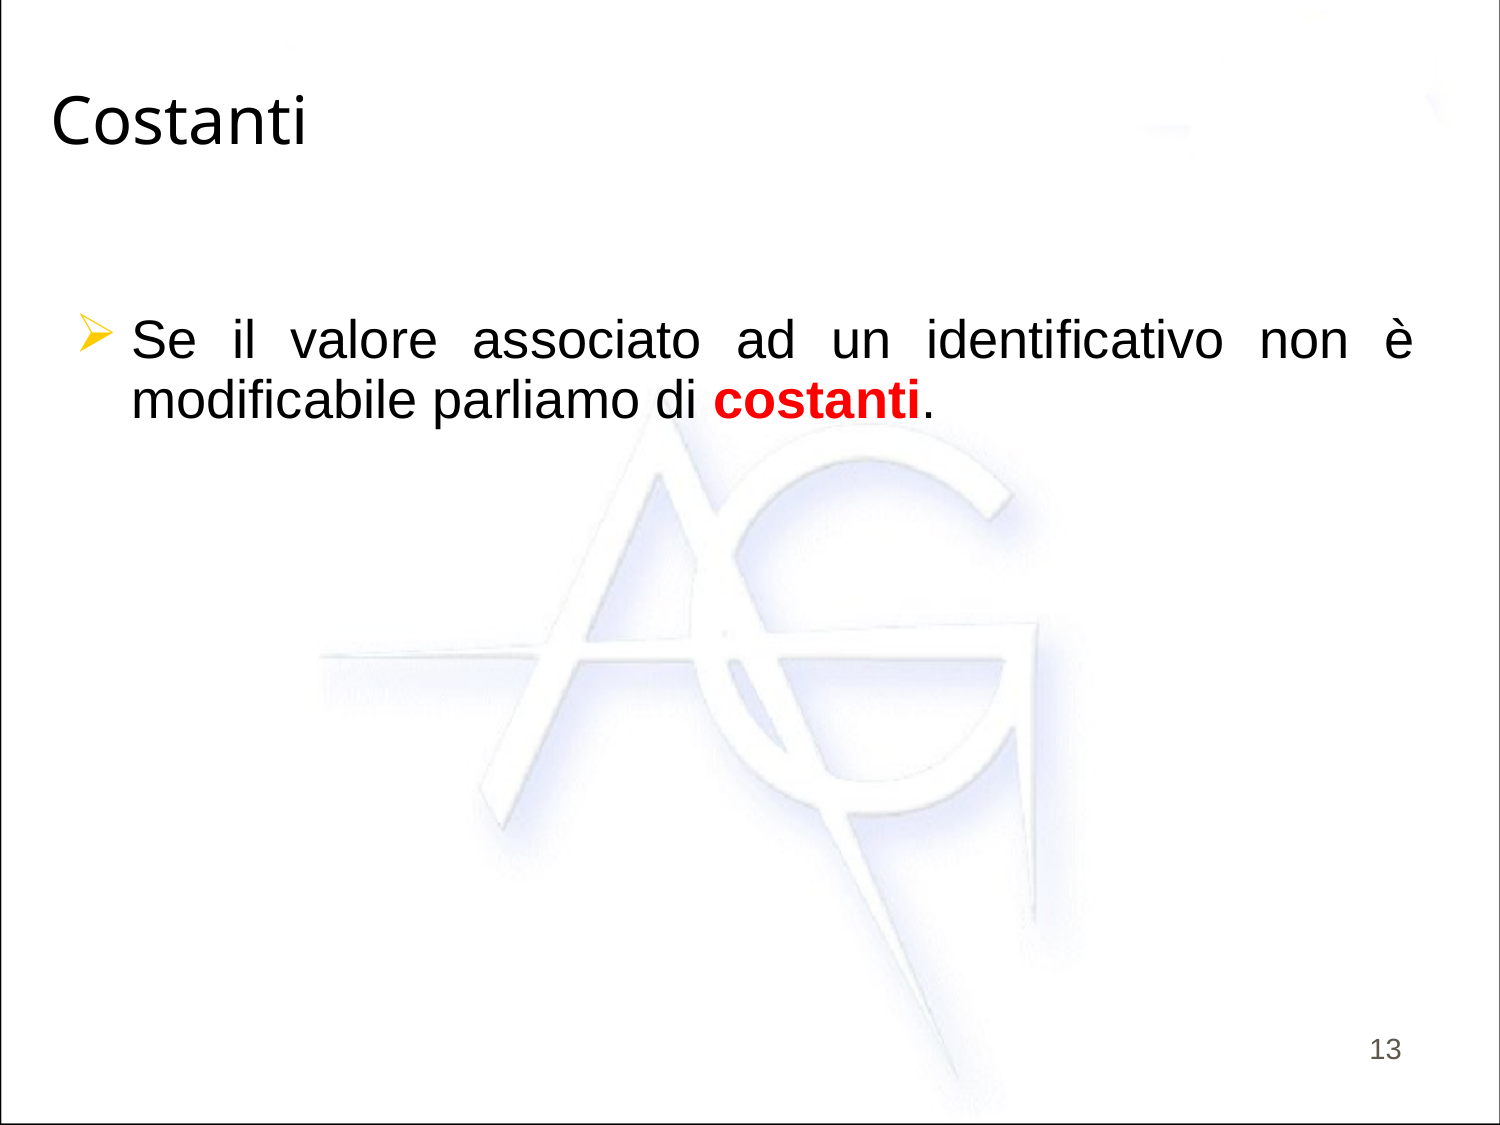

# Costanti
Se il valore associato ad un identificativo non è modificabile parliamo di costanti.
13